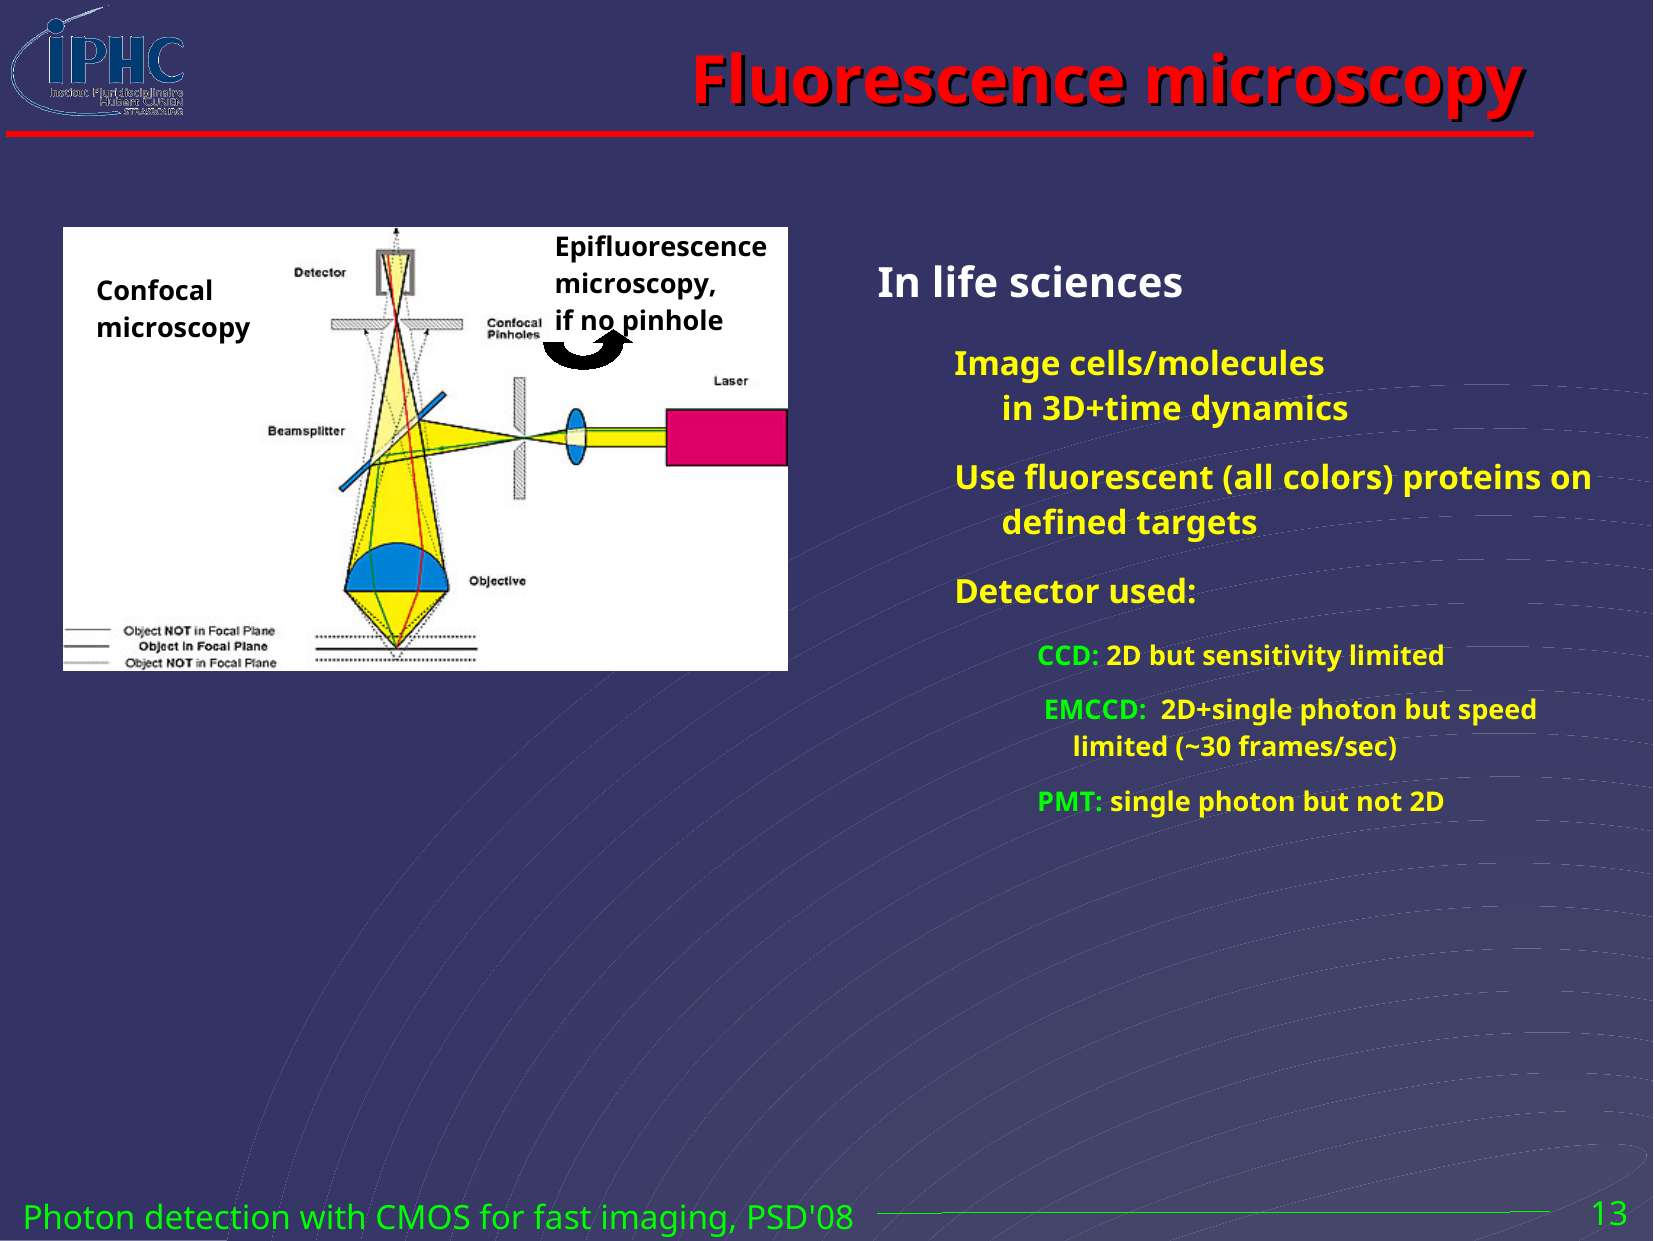

# Fluorescence microscopy
In life sciences
Image cells/molecules
in 3D+time dynamics
Use fluorescent (all colors) proteins on defined targets
Detector used:
CCD: 2D but sensitivity limited
 EMCCD: 2D+single photon but speed limited (~30 frames/sec)
PMT: single photon but not 2D
Epifluorescence
microscopy,
if no pinhole
Confocal
microscopy